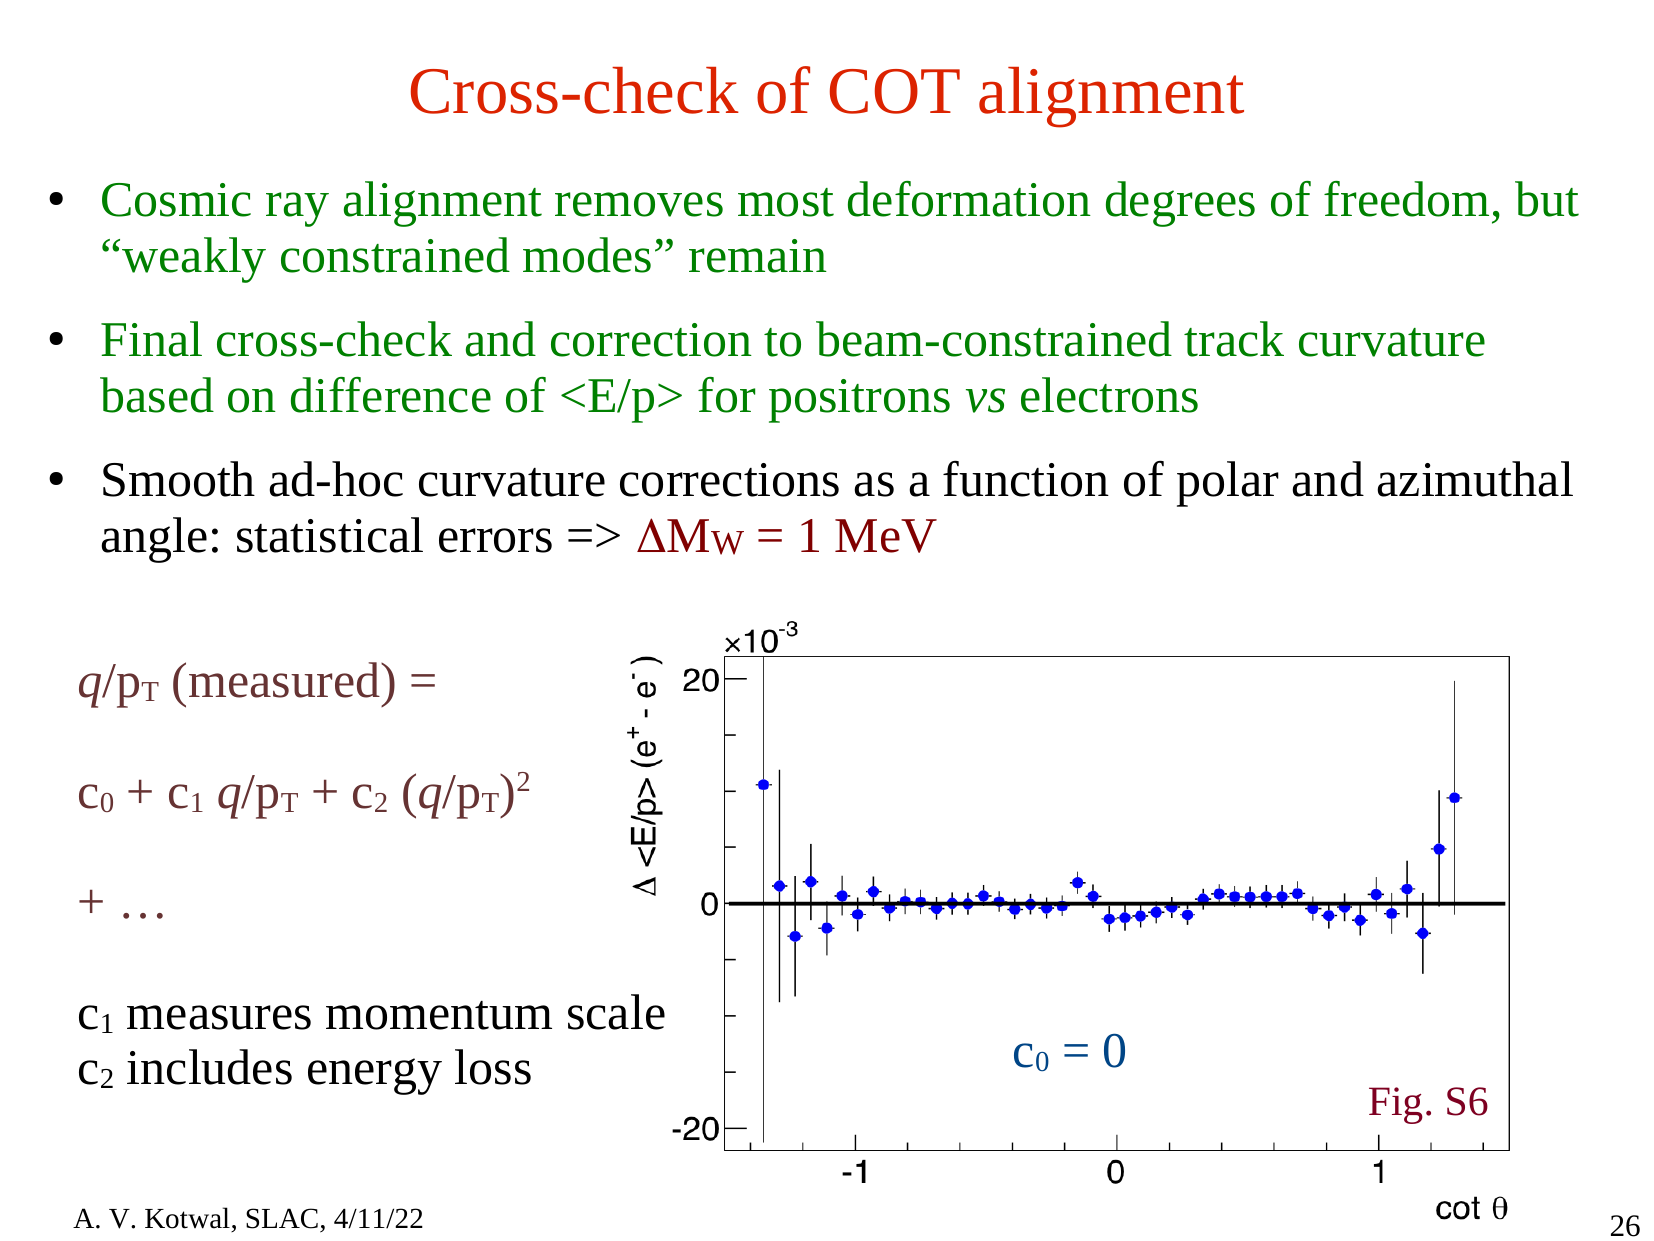

# Cross-check of COT alignment
Cosmic ray alignment removes most deformation degrees of freedom, but “weakly constrained modes” remain
Final cross-check and correction to beam-constrained track curvature based on difference of <E/p> for positrons vs electrons
Smooth ad-hoc curvature corrections as a function of polar and azimuthal angle: statistical errors => ΔMW = 1 MeV
q/pT (measured) =
c0 + c1 q/pT + c2 (q/pT)2
+ …
c1 measures momentum scale
c2 includes energy loss
c0 = 0
Fig. S6
A. V. Kotwal, SLAC, 4/11/22